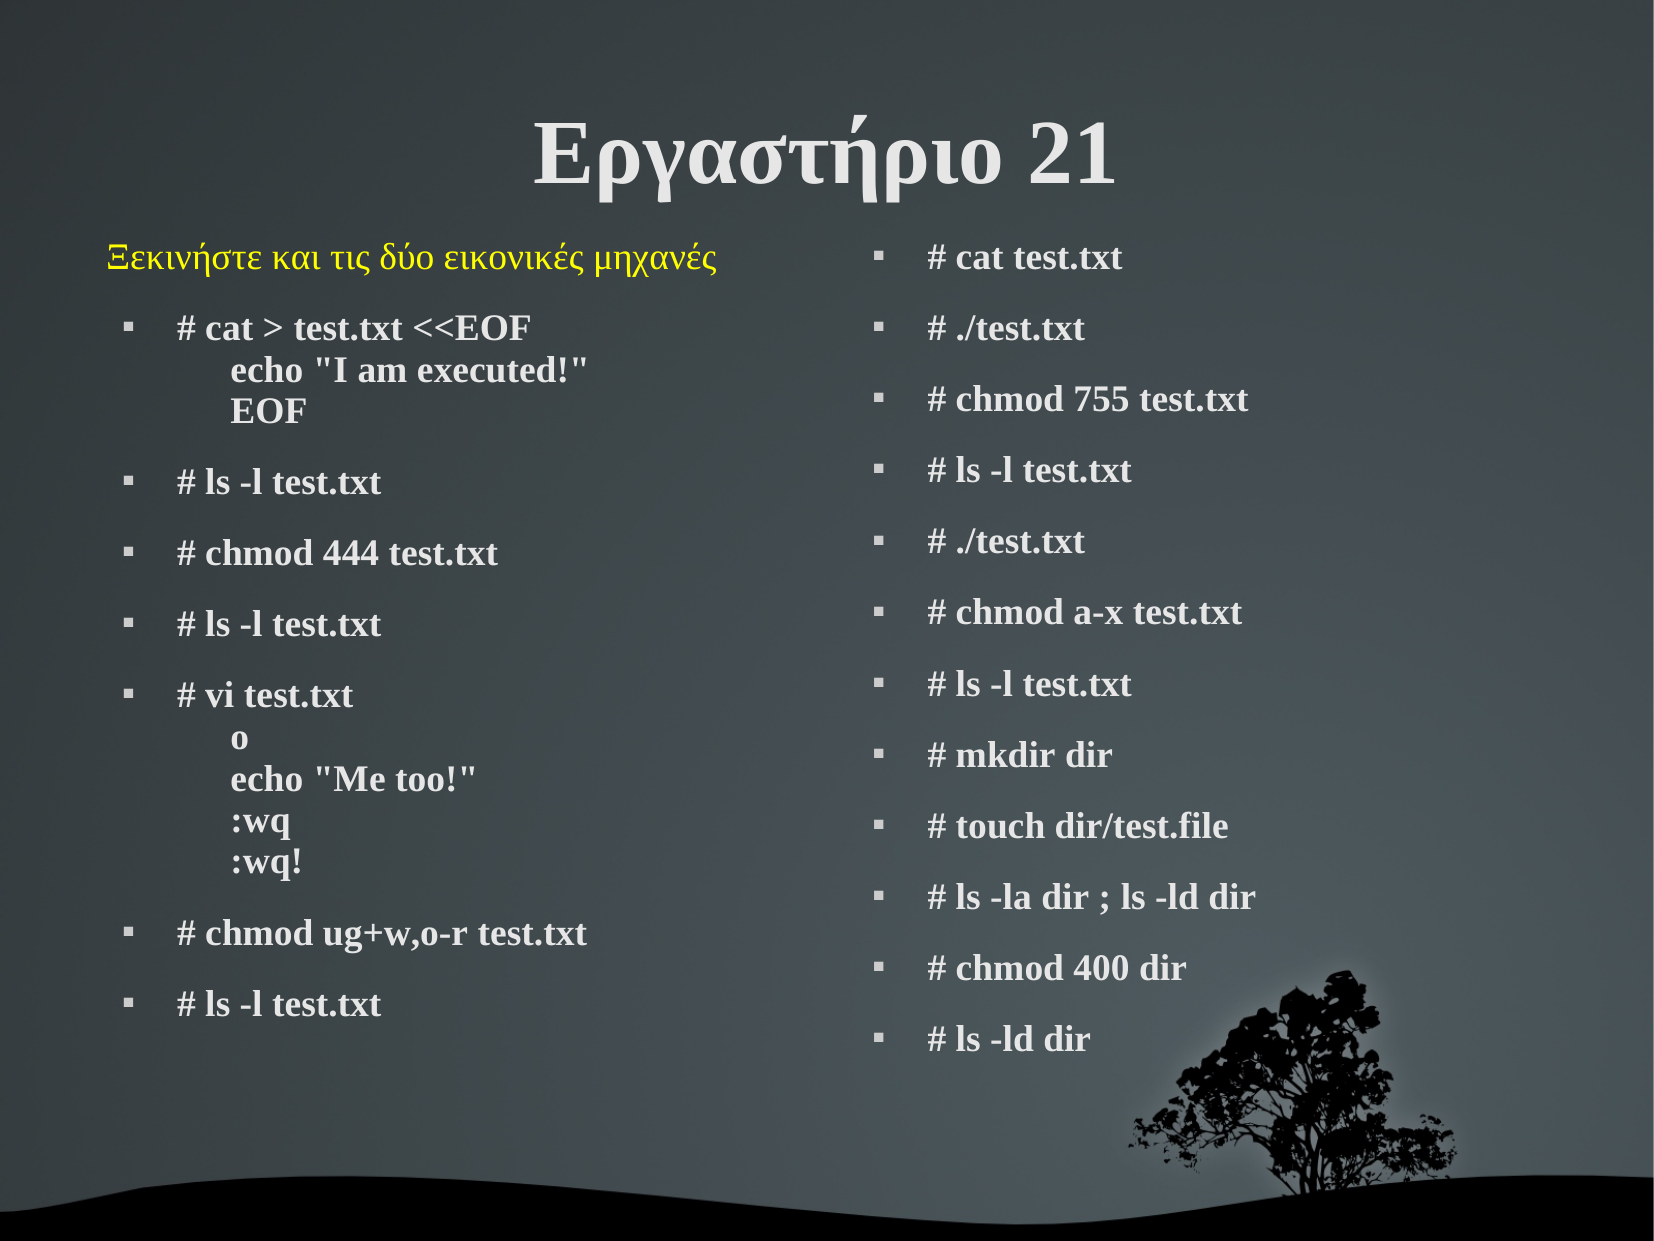

Εργαστήριο 21
# Ξεκινήστε και τις δύο εικονικές μηχανές
# cat > test.txt <<EOF echo "I am executed!" EOF
# ls -l test.txt
# chmod 444 test.txt
# ls -l test.txt
# vi test.txt o echo "Me too!" :wq :wq!
# chmod ug+w,o-r test.txt
# ls -l test.txt
# cat test.txt
# ./test.txt
# chmod 755 test.txt
# ls -l test.txt
# ./test.txt
# chmod a-x test.txt
# ls -l test.txt
# mkdir dir
# touch dir/test.file
# ls -la dir ; ls -ld dir
# chmod 400 dir
# ls -ld dir